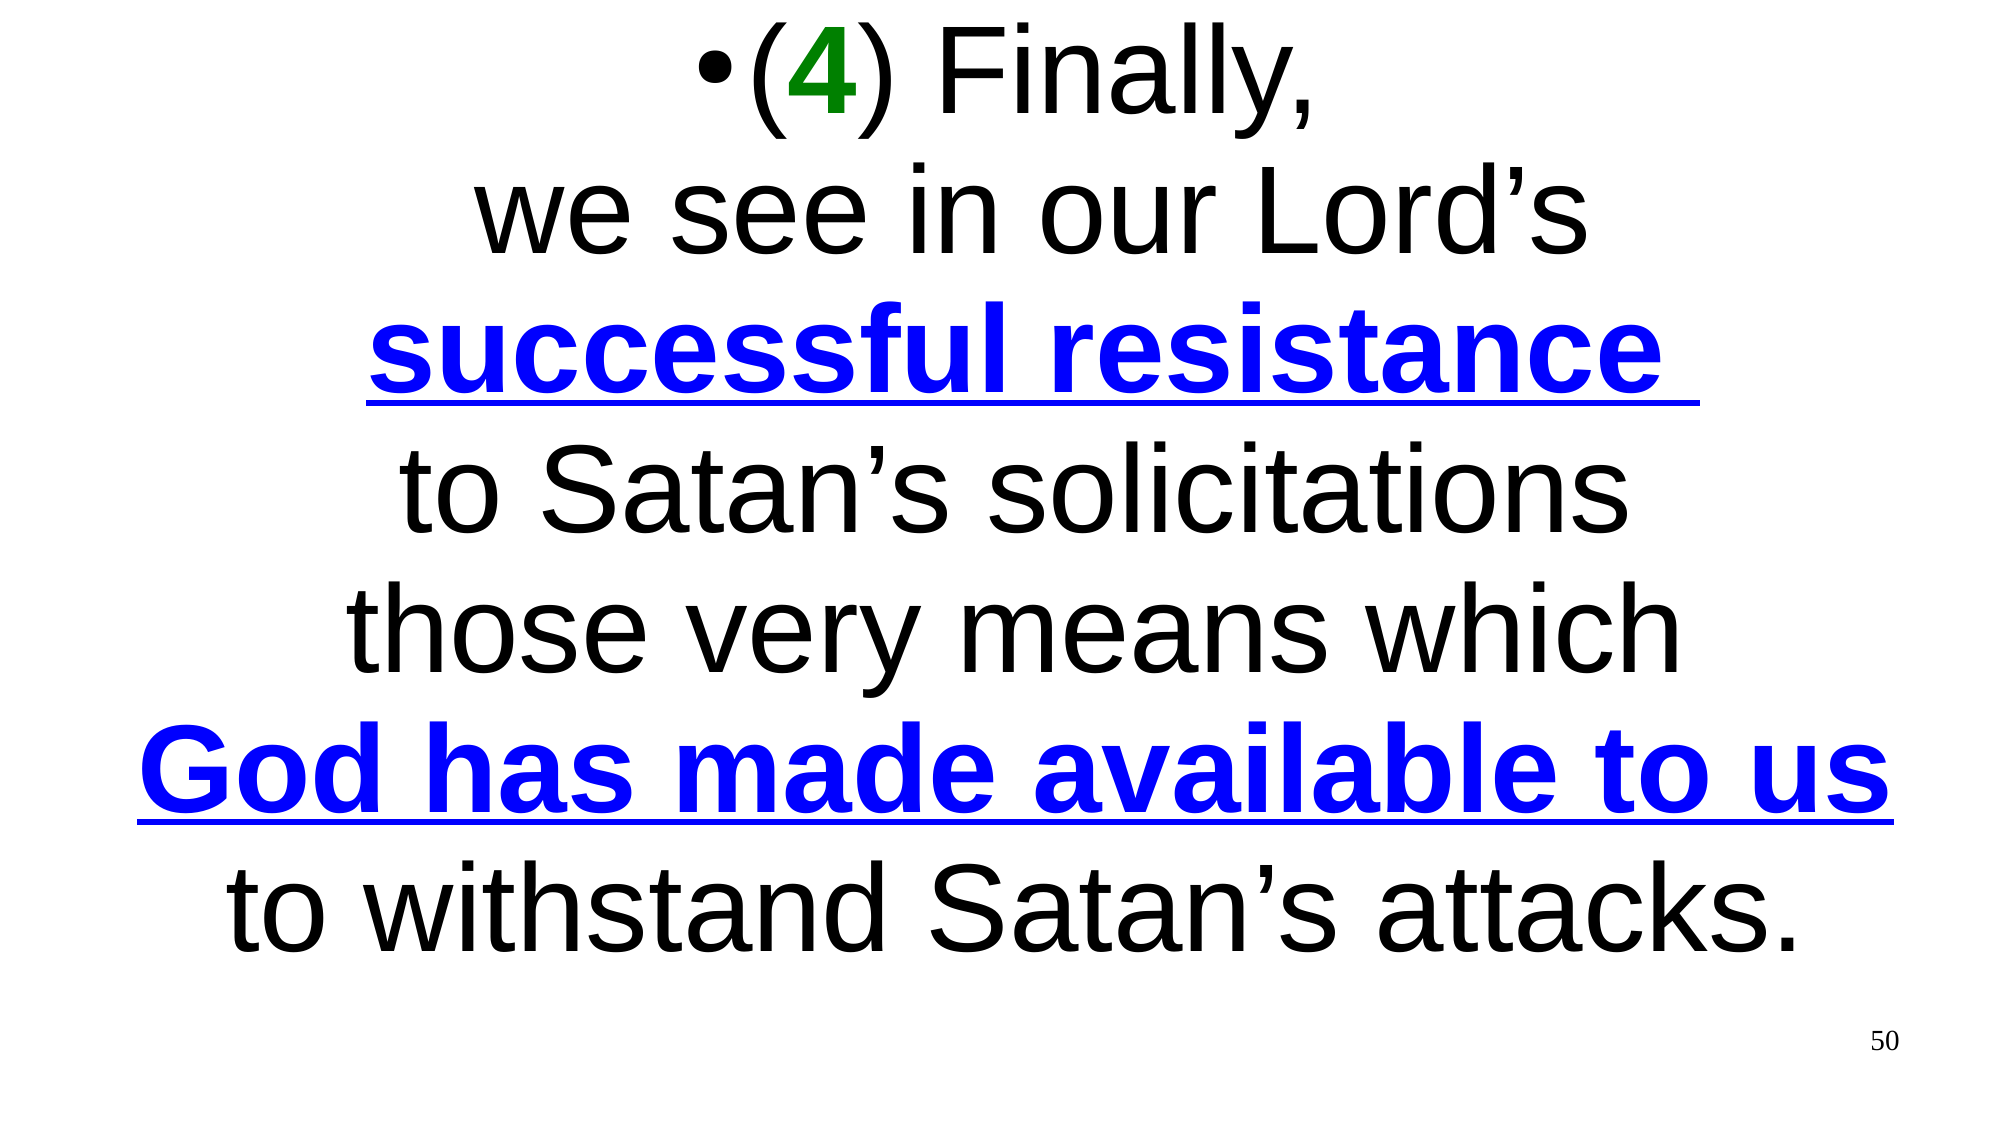

# (4) Finally, we see in our Lord’s successful resistance to Satan’s solicitations those very means which God has made available to us to withstand Satan’s attacks.
50